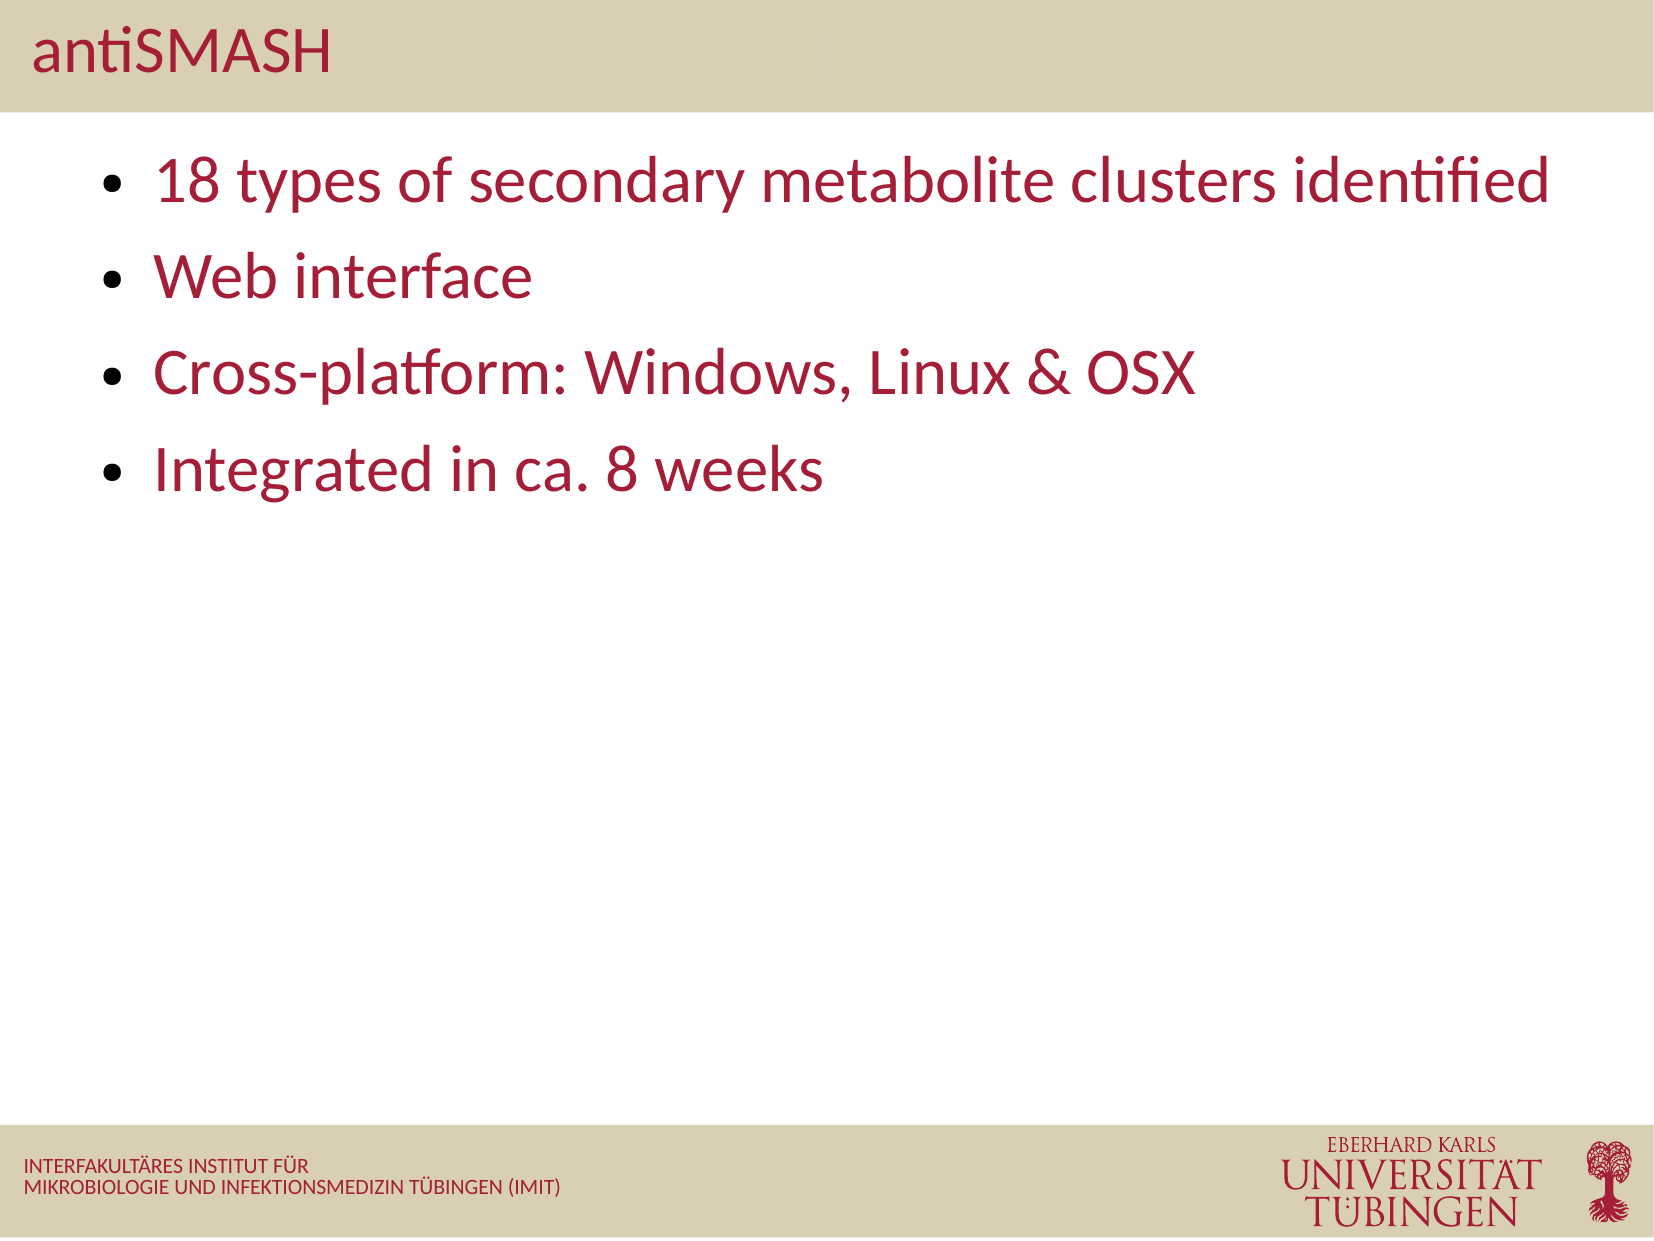

# antiSMASH
18 types of secondary metabolite clusters identified
Web interface
Cross-platform: Windows, Linux & OSX
Integrated in ca. 8 weeks